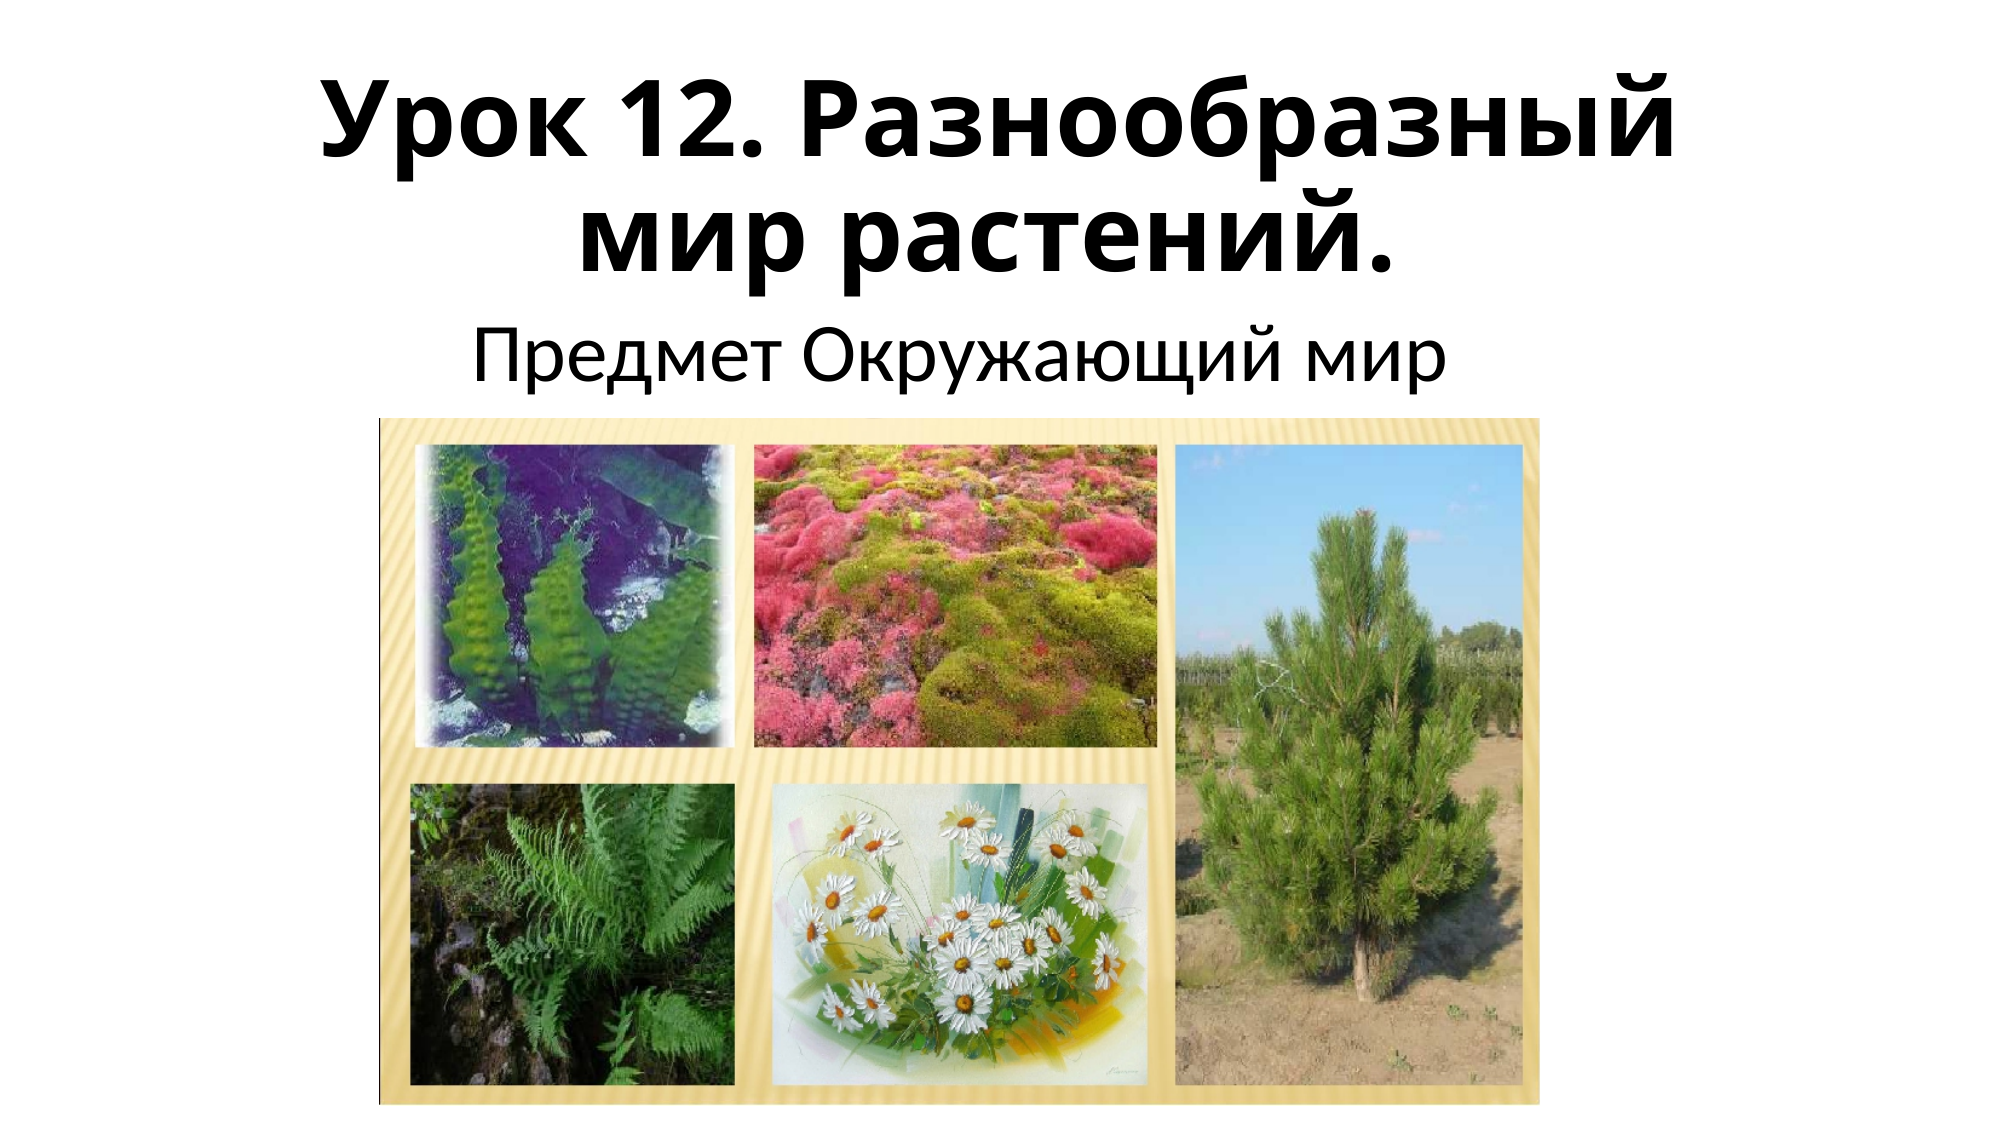

# Урок 12. Разнообразный мир растений.
Предмет Окружающий мир